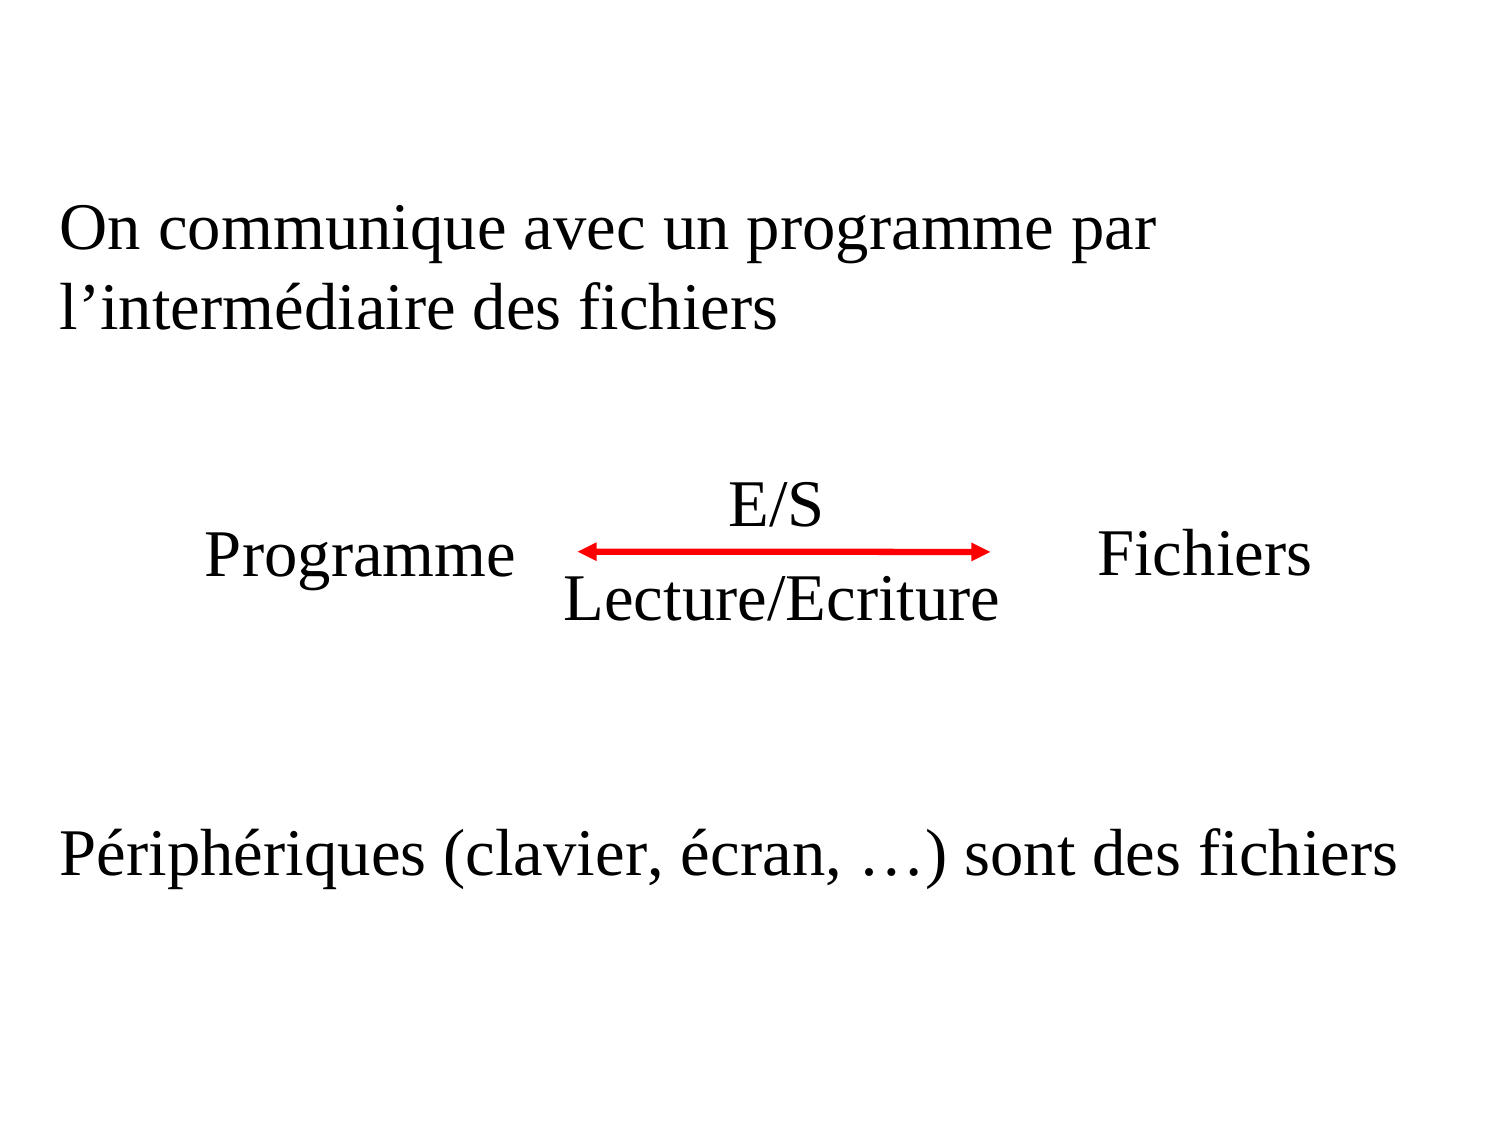

On communique avec un programme par l’intermédiaire des fichiers
E/S
 Fichiers
Programme
Lecture/Ecriture
Périphériques (clavier, écran, …) sont des fichiers